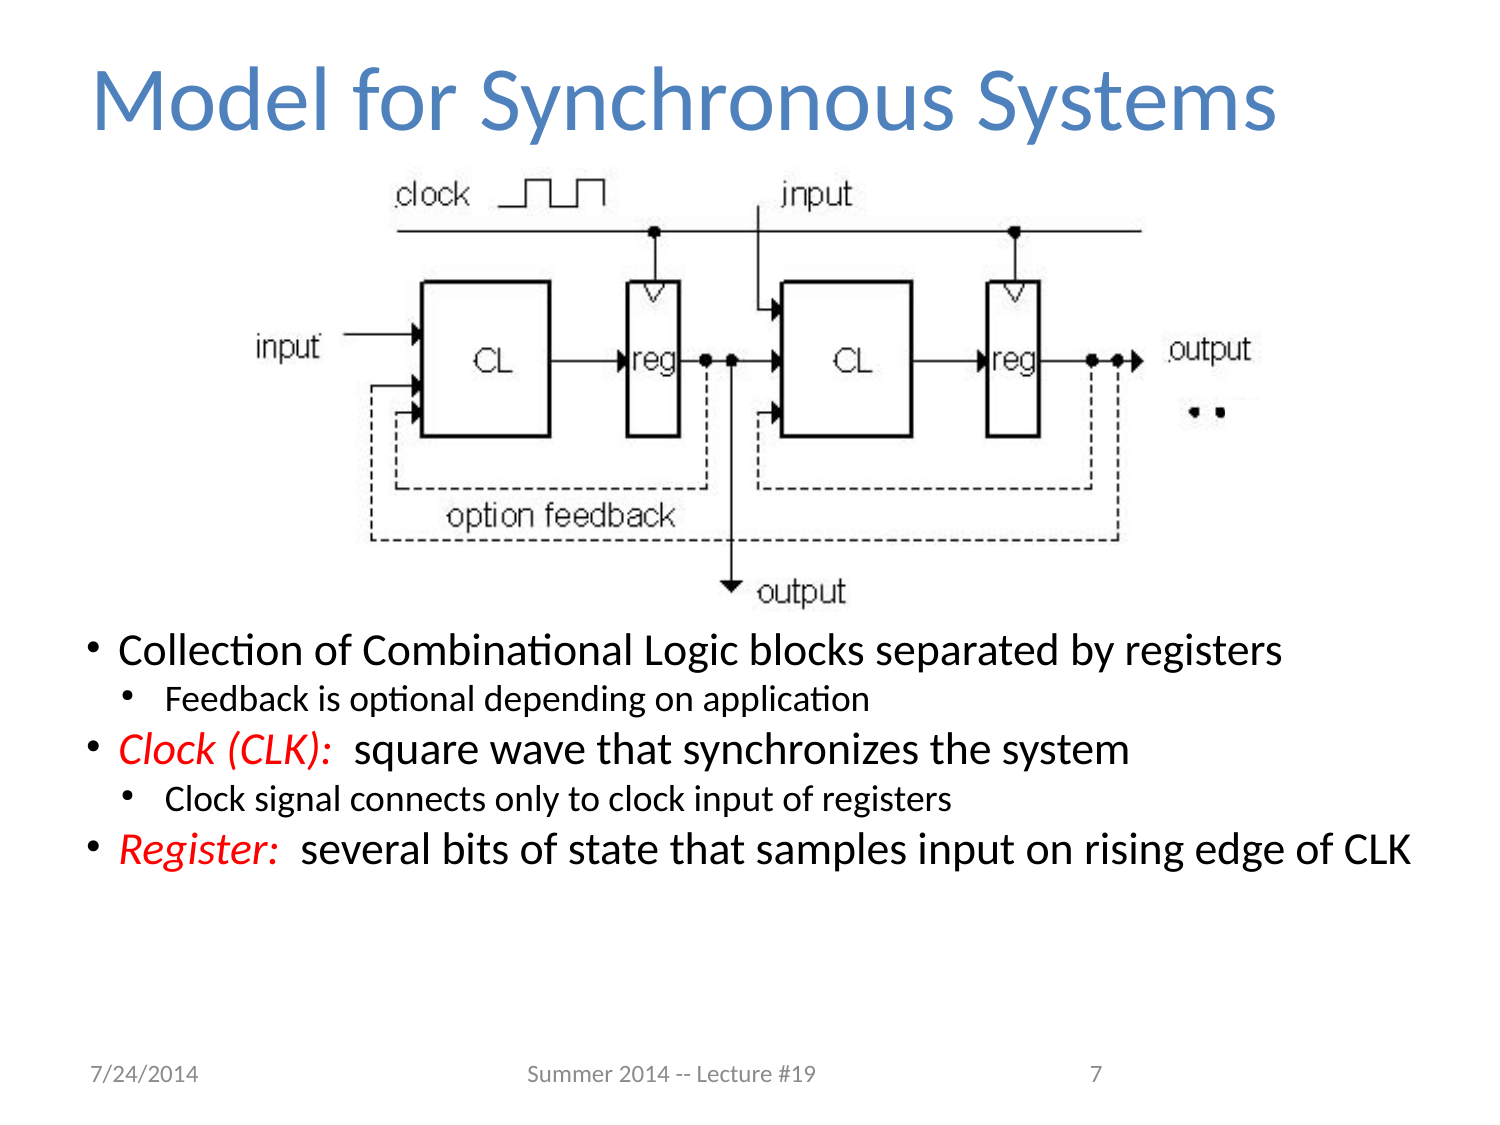

# Model for Synchronous Systems
Collection of Combinational Logic blocks separated by registers
 Feedback is optional depending on application
Clock (CLK): square wave that synchronizes the system
 Clock signal connects only to clock input of registers
Register: several bits of state that samples input on rising edge of CLK
7/24/2014
Summer 2014 -- Lecture #19